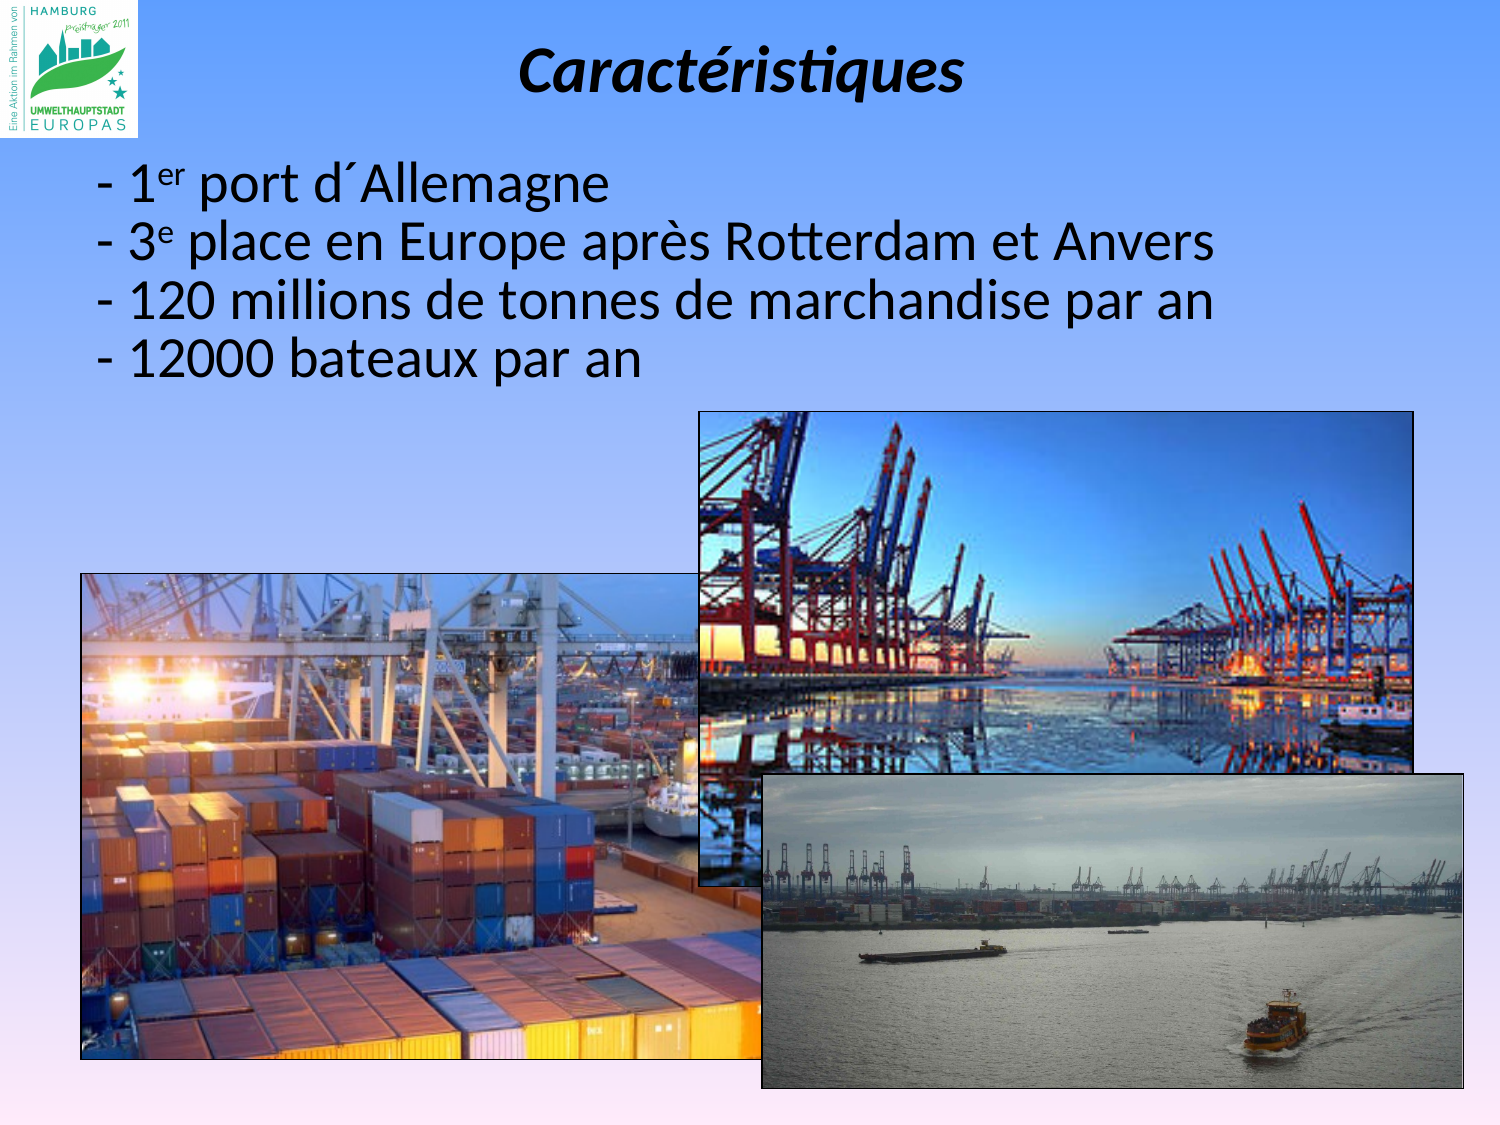

Caractéristiques
# - 1er port d´Allemagne - 3e place en Europe après Rotterdam et Anvers - 120 millions de tonnes de marchandise par an - 12000 bateaux par an